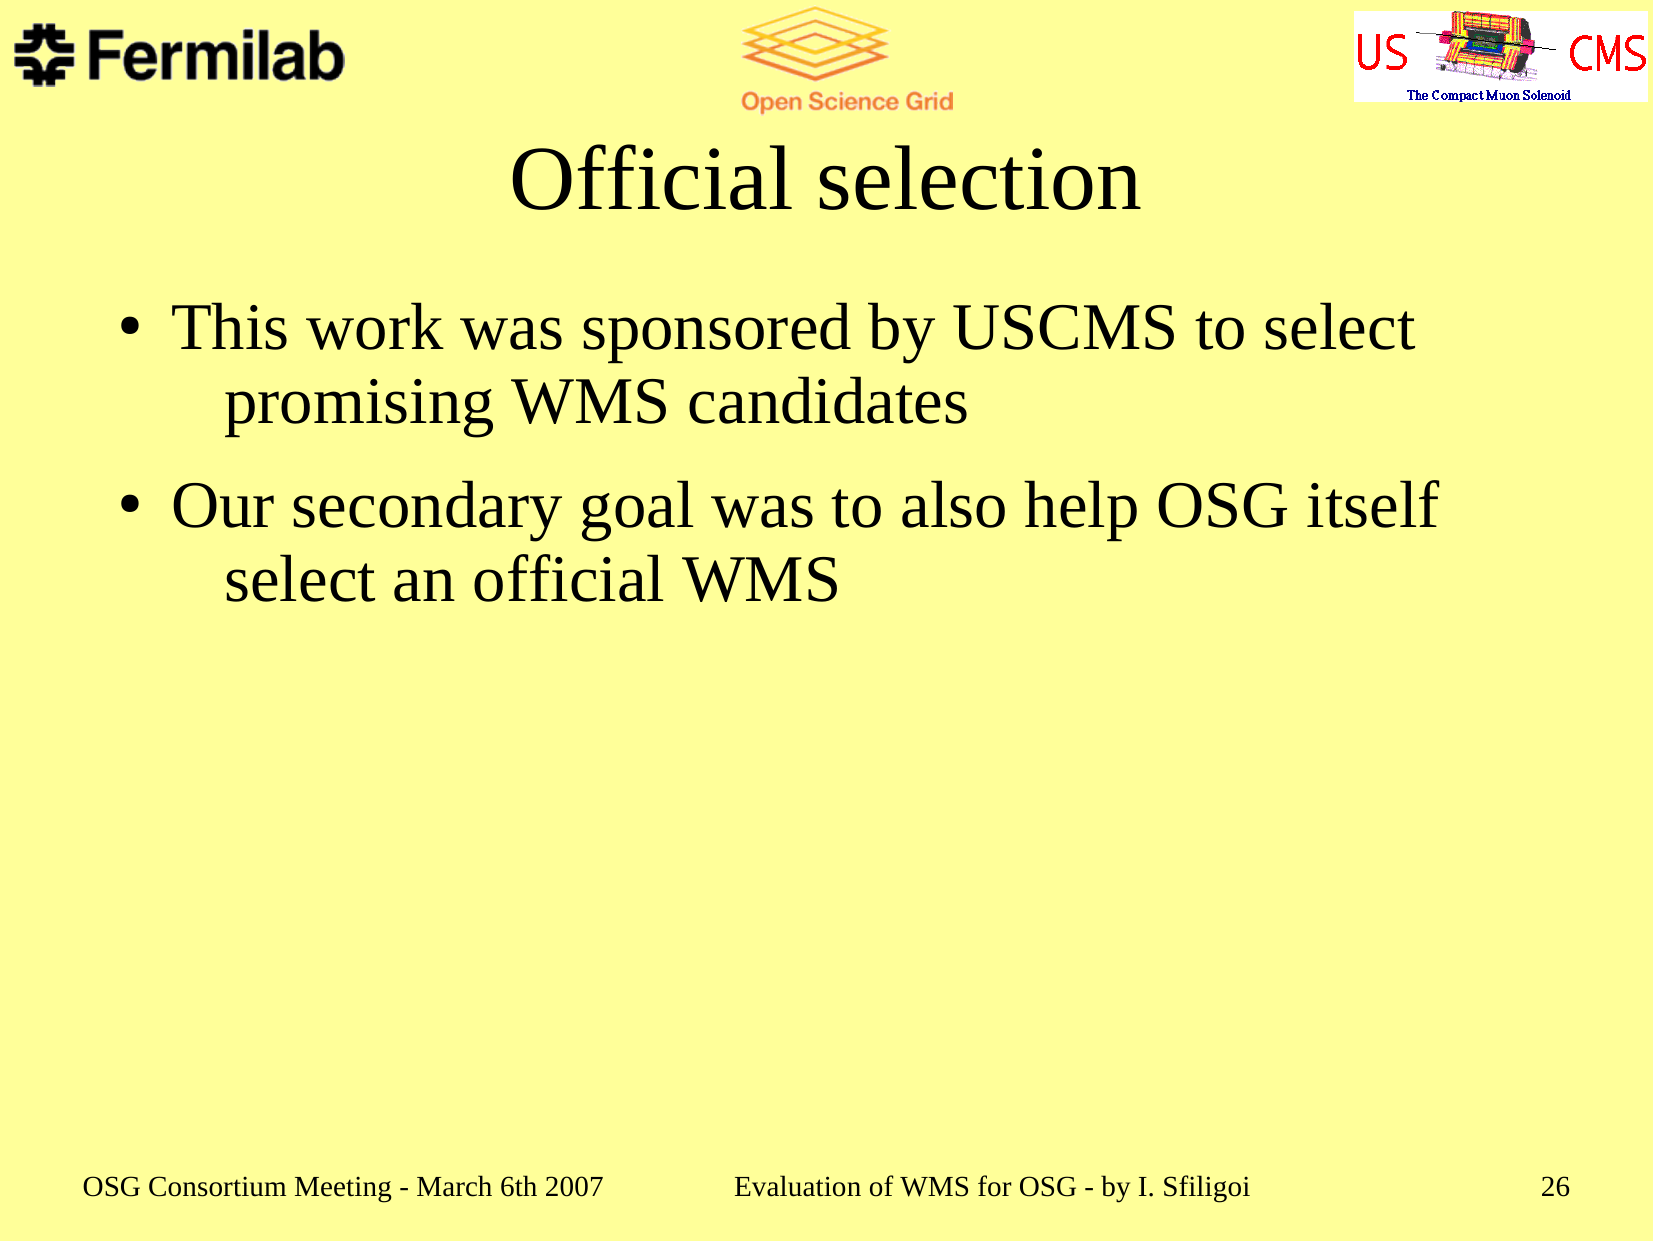

# Official selection
This work was sponsored by USCMS to select promising WMS candidates
Our secondary goal was to also help OSG itself select an official WMS
OSG Consortium Meeting - March 6th 2007
Evaluation of WMS for OSG - by I. Sfiligoi
26